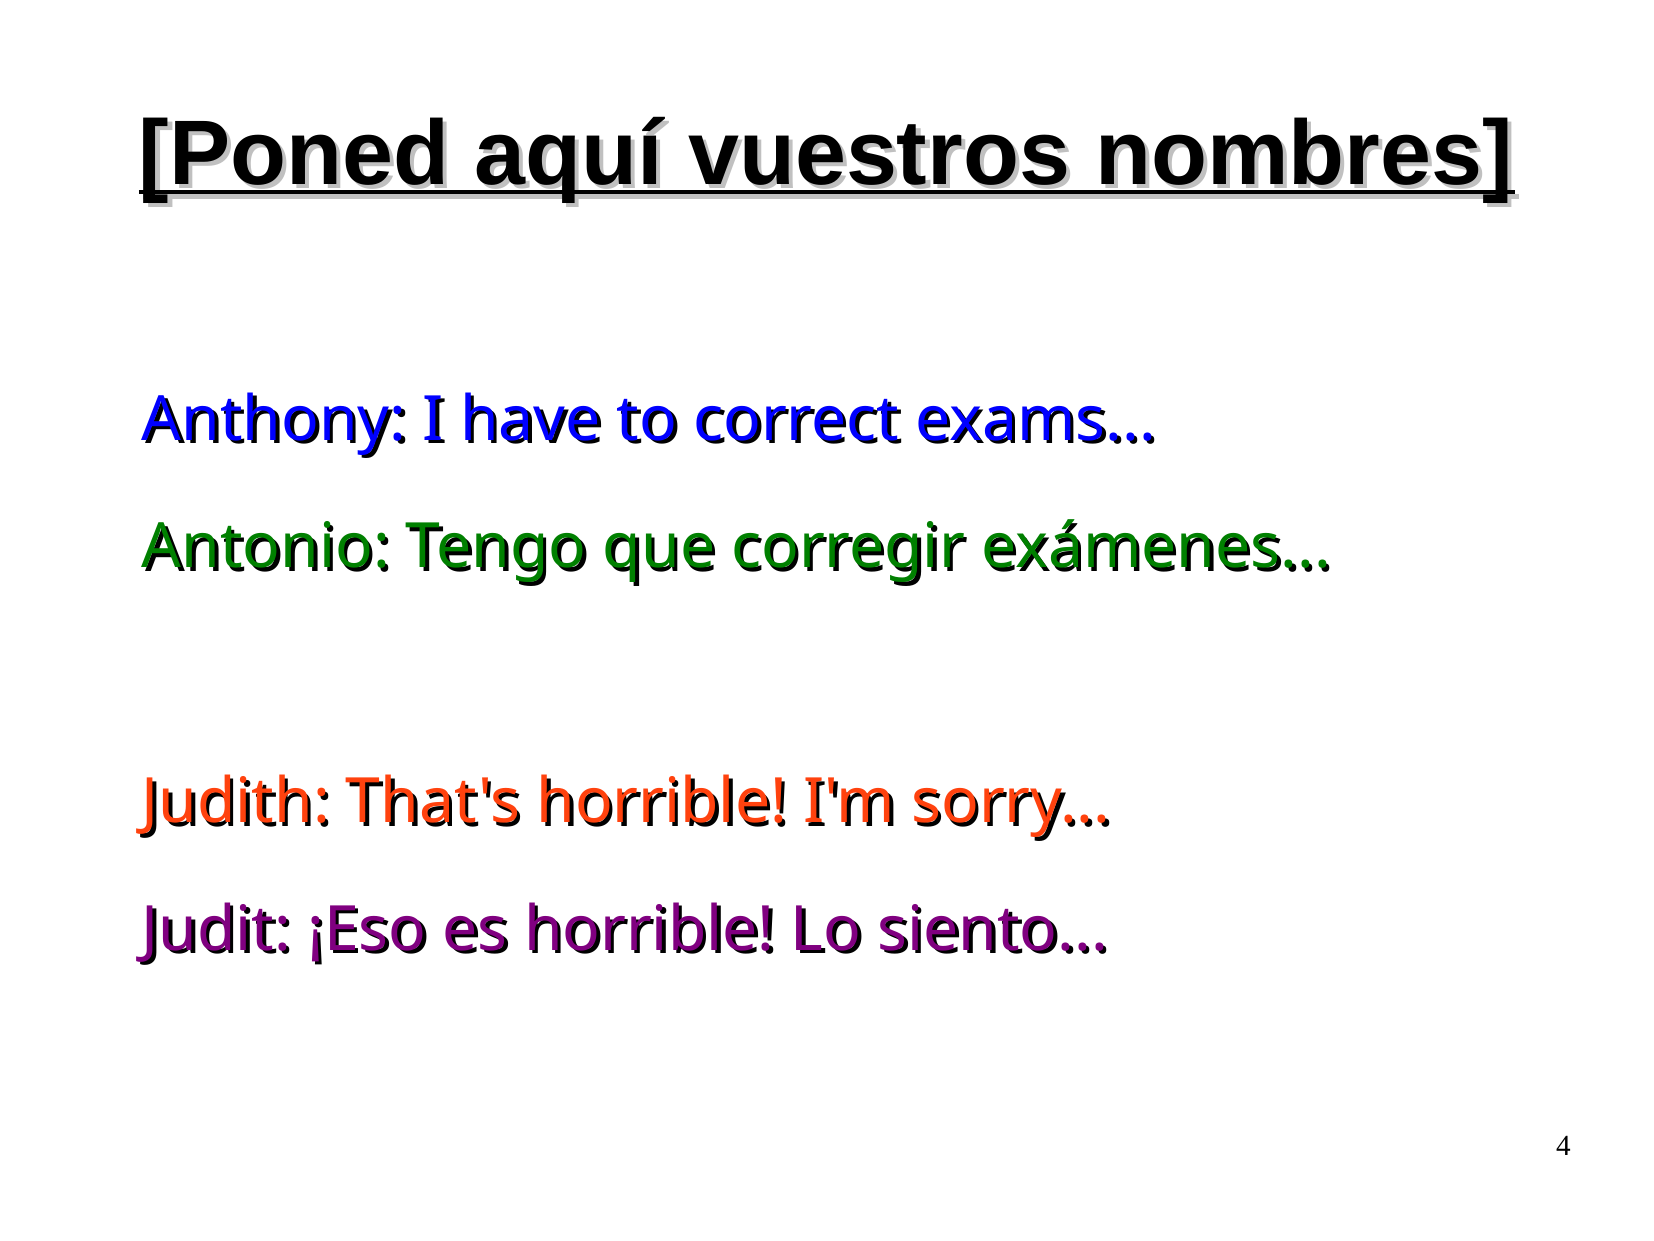

# [Poned aquí vuestros nombres]
Anthony: I have to correct exams...
Antonio: Tengo que corregir exámenes...
Judith: That's horrible! I'm sorry...
Judit: ¡Eso es horrible! Lo siento...
4